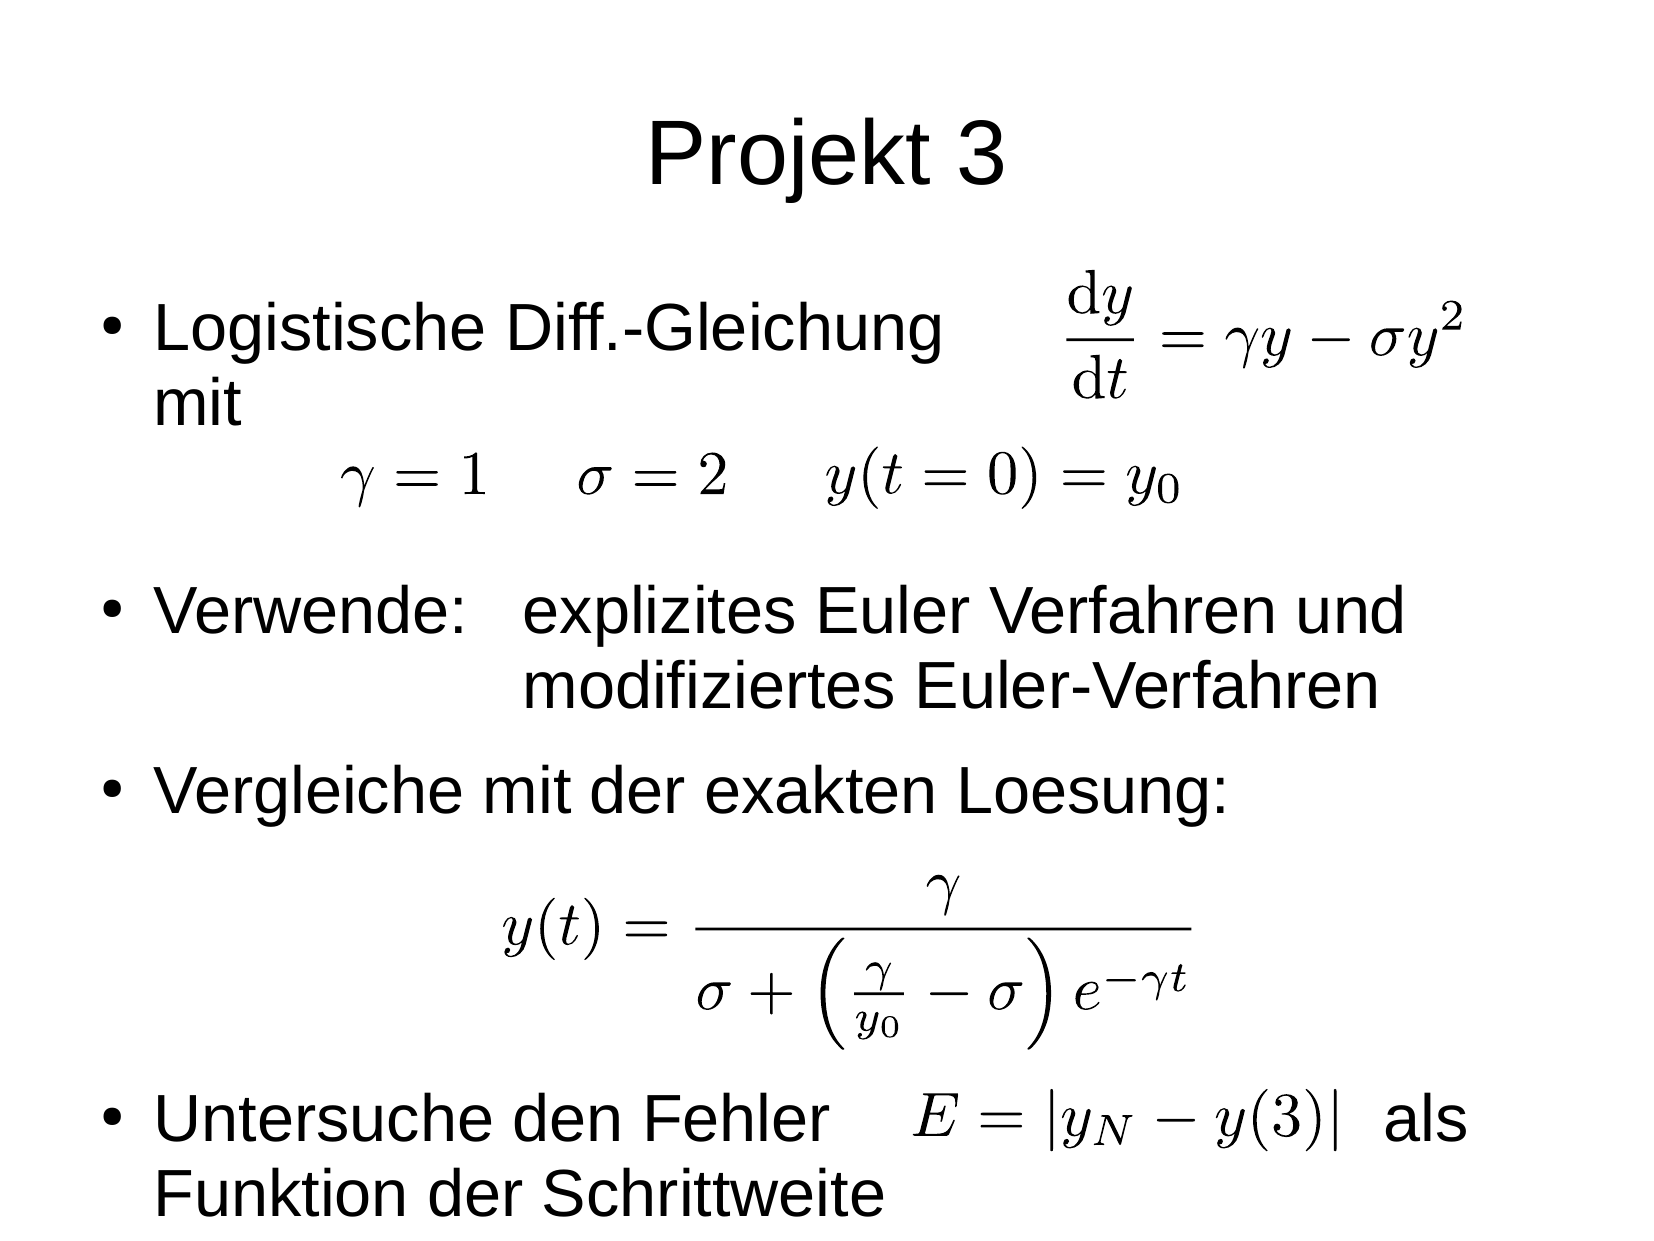

# Projekt 3
Logistische Diff.-Gleichung
mit
Verwende: 	explizites Euler Verfahren und
					modifiziertes Euler-Verfahren
Vergleiche mit der exakten Loesung:
Untersuche den Fehler als Funktion der Schrittweite